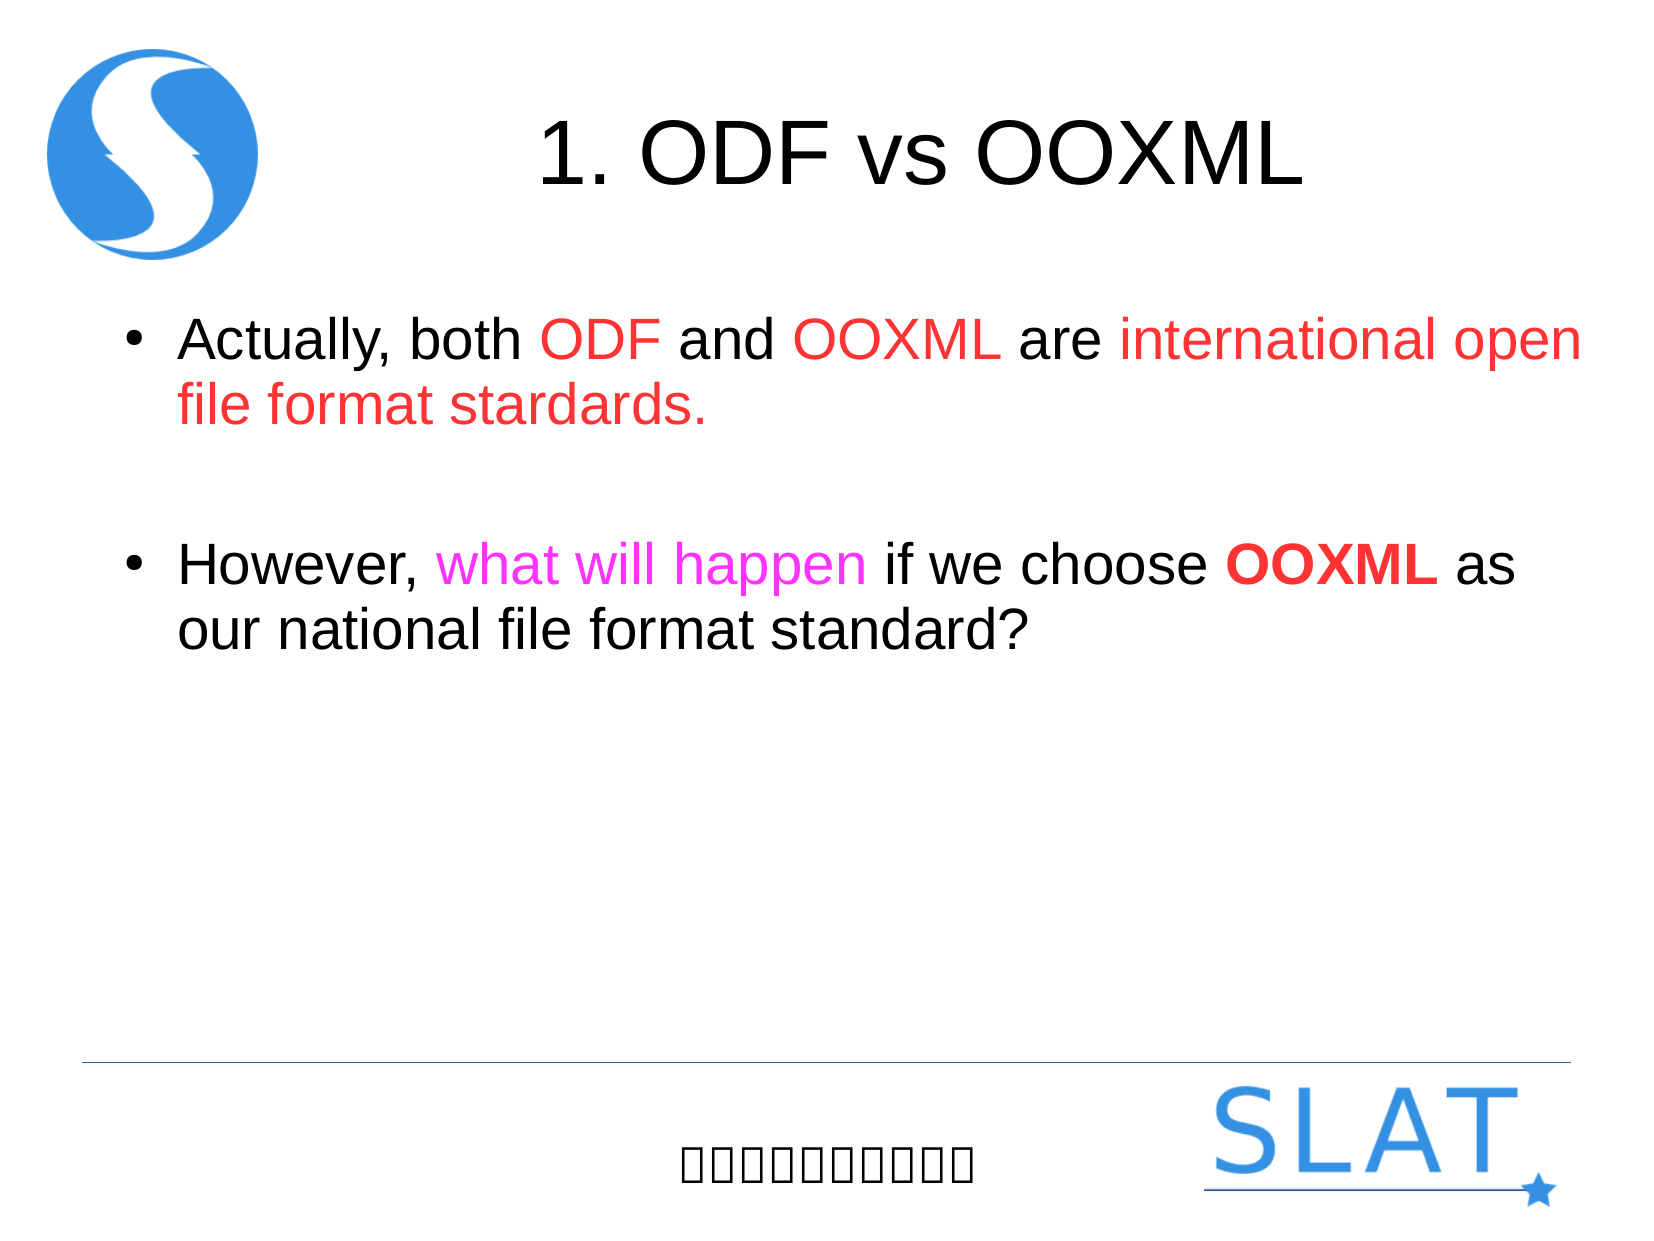

# 1. ODF vs OOXML
Actually, both ODF and OOXML are international open file format stardards.
However, what will happen if we choose OOXML as our national file format standard?
LibreOffice Brno 2016 Conference Presentation